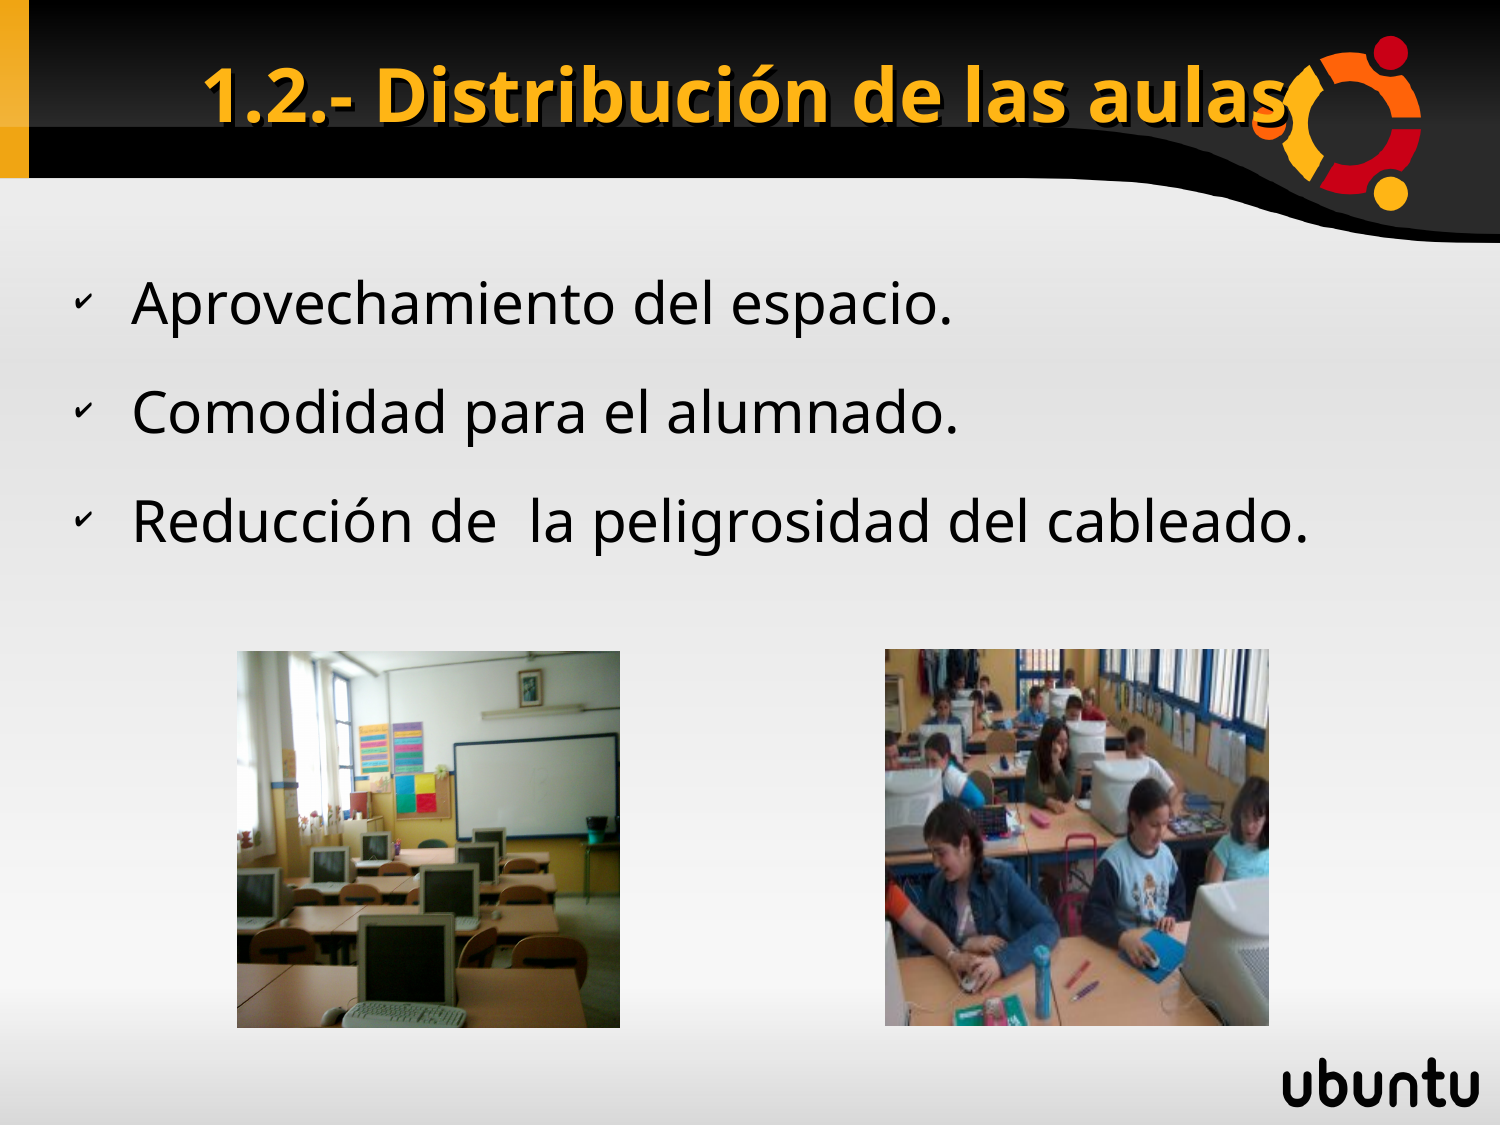

# 1.2.- Distribución de las aulas
Aprovechamiento del espacio.
Comodidad para el alumnado.
Reducción de la peligrosidad del cableado.